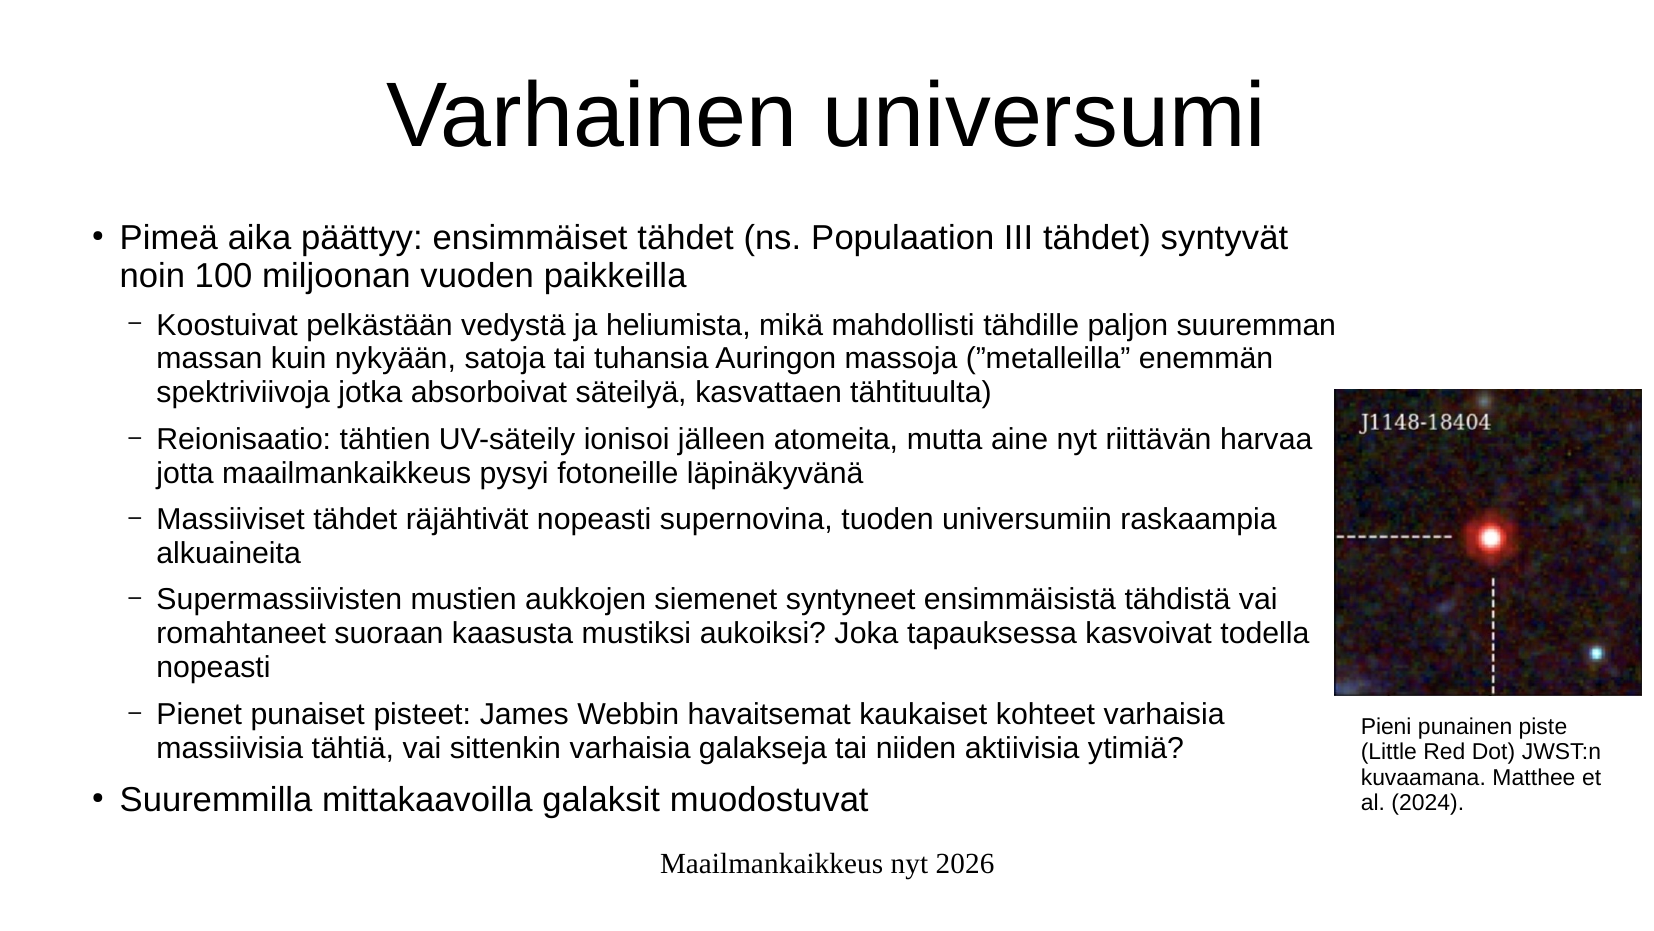

# Varhainen universumi
Pimeä aika päättyy: ensimmäiset tähdet (ns. Populaation III tähdet) syntyvät noin 100 miljoonan vuoden paikkeilla
Koostuivat pelkästään vedystä ja heliumista, mikä mahdollisti tähdille paljon suuremman massan kuin nykyään, satoja tai tuhansia Auringon massoja (”metalleilla” enemmän spektriviivoja jotka absorboivat säteilyä, kasvattaen tähtituulta)
Reionisaatio: tähtien UV-säteily ionisoi jälleen atomeita, mutta aine nyt riittävän harvaa jotta maailmankaikkeus pysyi fotoneille läpinäkyvänä
Massiiviset tähdet räjähtivät nopeasti supernovina, tuoden universumiin raskaampia alkuaineita
Supermassiivisten mustien aukkojen siemenet syntyneet ensimmäisistä tähdistä vai romahtaneet suoraan kaasusta mustiksi aukoiksi? Joka tapauksessa kasvoivat todella nopeasti
Pienet punaiset pisteet: James Webbin havaitsemat kaukaiset kohteet varhaisia massiivisia tähtiä, vai sittenkin varhaisia galakseja tai niiden aktiivisia ytimiä?
Suuremmilla mittakaavoilla galaksit muodostuvat
Pieni punainen piste (Little Red Dot) JWST:n kuvaamana. Matthee et al. (2024).